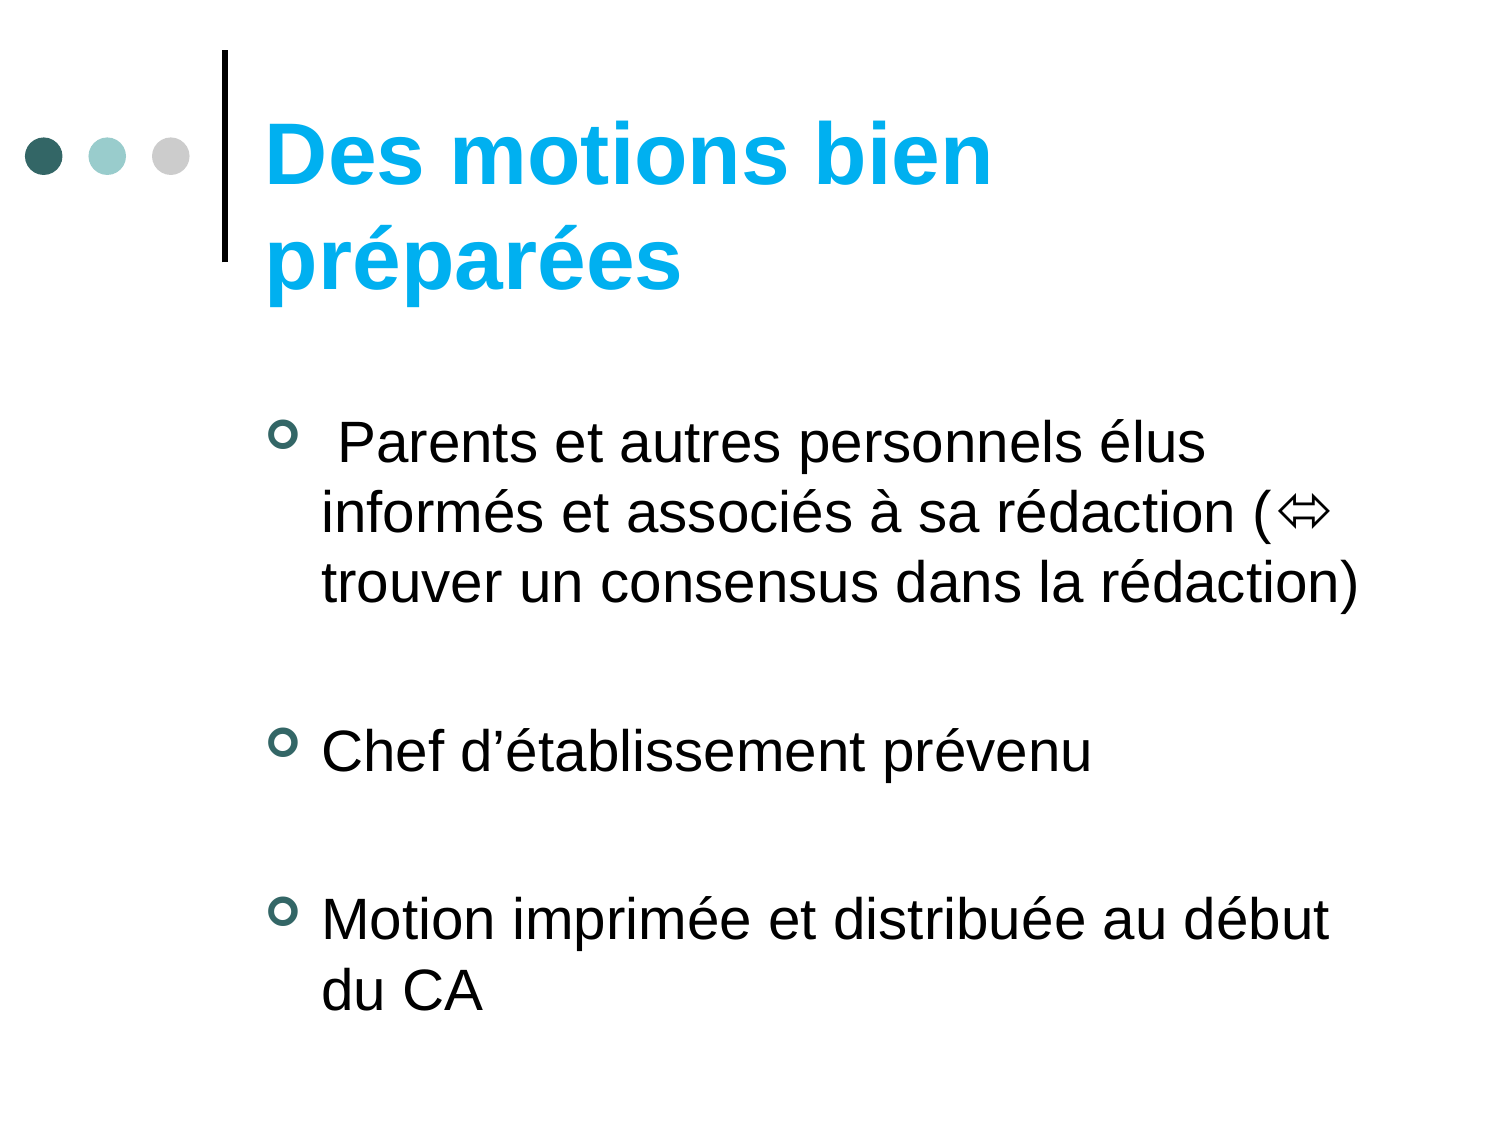

# Des motions bien préparées
 Parents et autres personnels élus informés et associés à sa rédaction ( trouver un consensus dans la rédaction)
Chef d’établissement prévenu
Motion imprimée et distribuée au début du CA